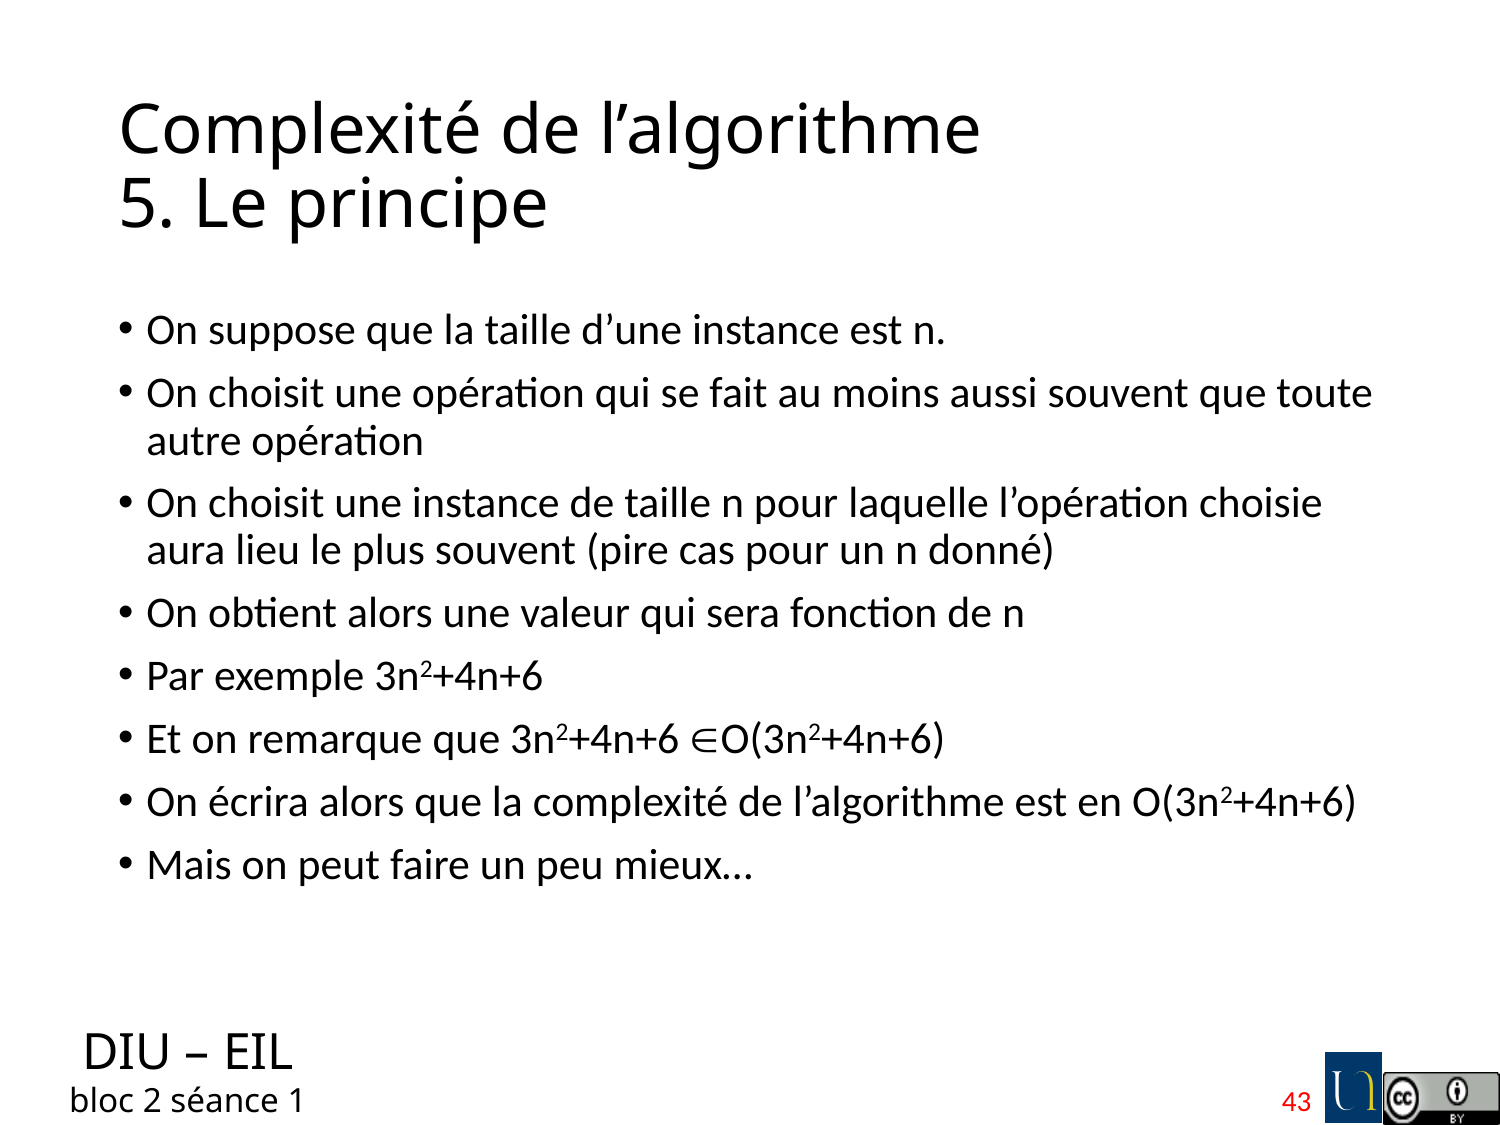

# Complexité de l’algorithme 5. Le principe
On suppose que la taille d’une instance est n.
On choisit une opération qui se fait au moins aussi souvent que toute autre opération
On choisit une instance de taille n pour laquelle l’opération choisie aura lieu le plus souvent (pire cas pour un n donné)
On obtient alors une valeur qui sera fonction de n
Par exemple 3n2+4n+6
Et on remarque que 3n2+4n+6 O(3n2+4n+6)
On écrira alors que la complexité de l’algorithme est en O(3n2+4n+6)
Mais on peut faire un peu mieux…